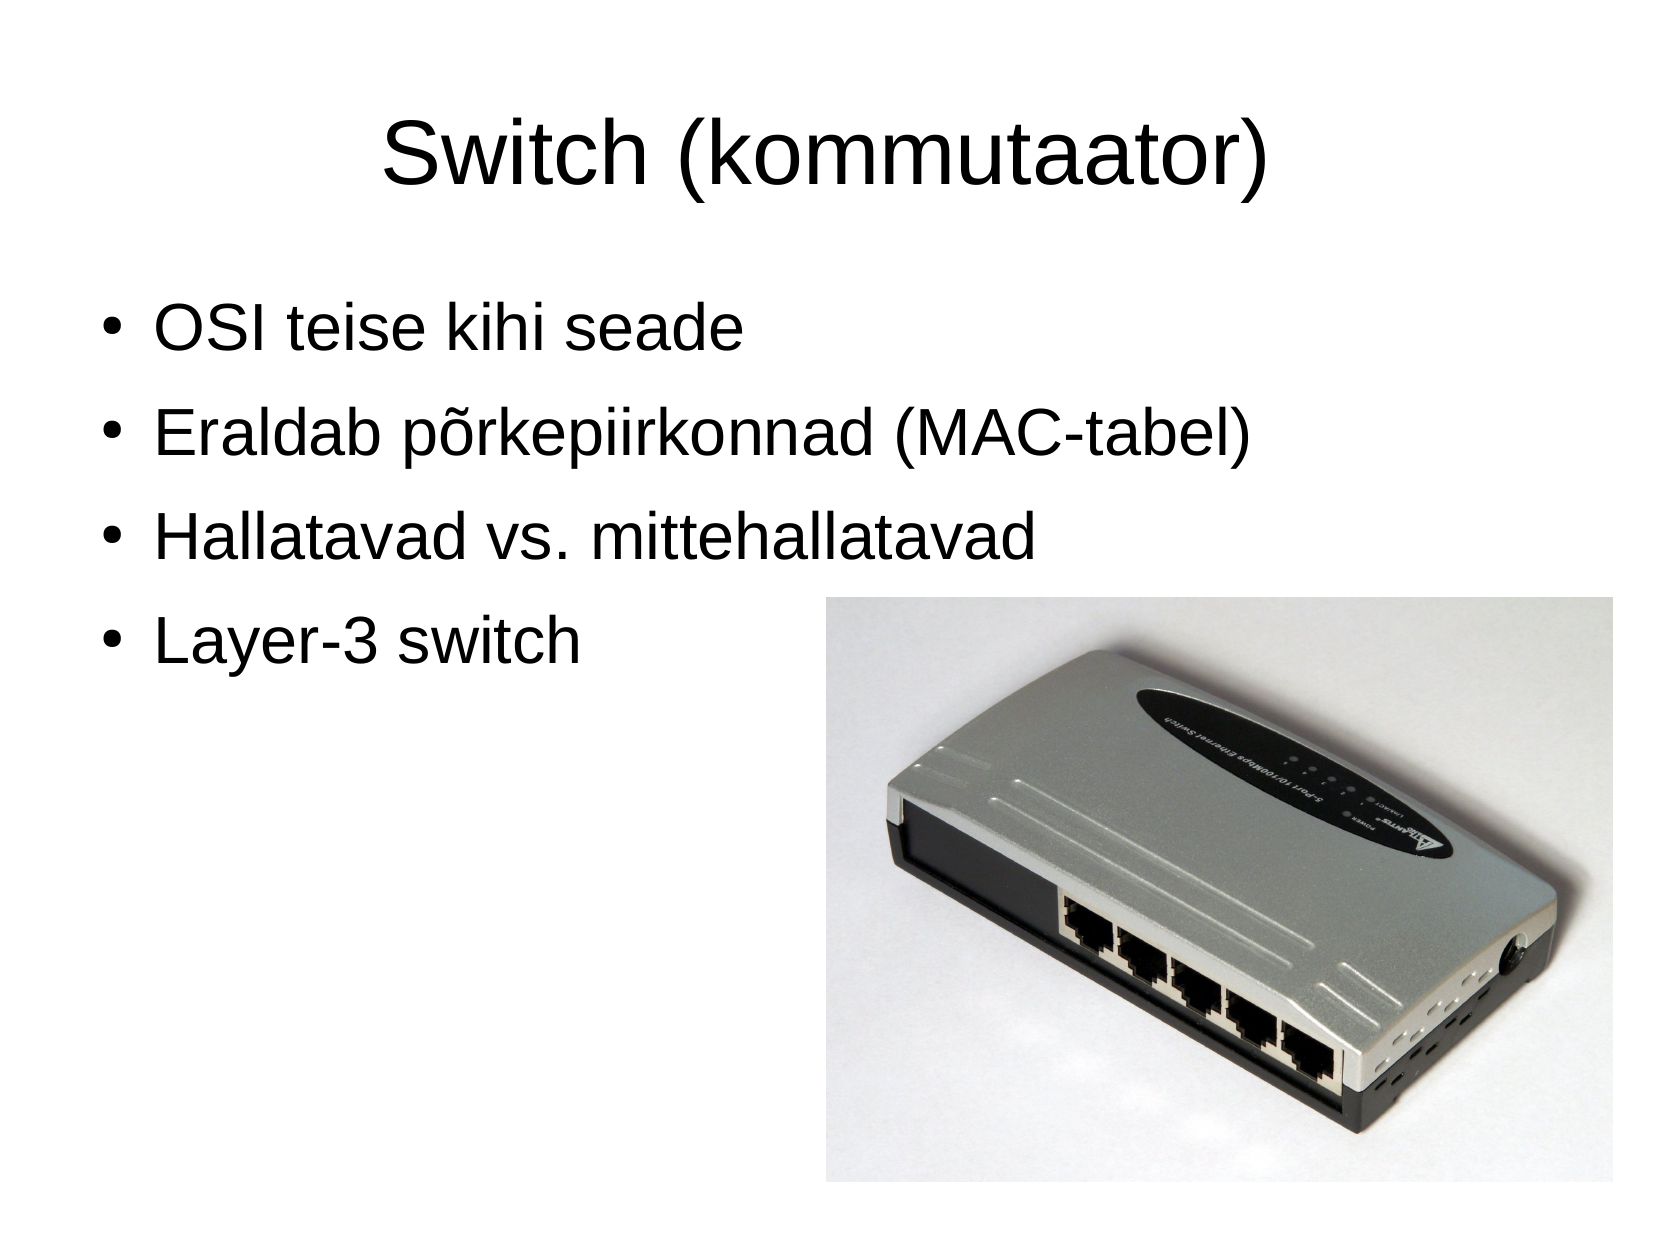

# Switch (kommutaator)
OSI teise kihi seade
Eraldab põrkepiirkonnad (MAC-tabel)
Hallatavad vs. mittehallatavad
Layer-3 switch